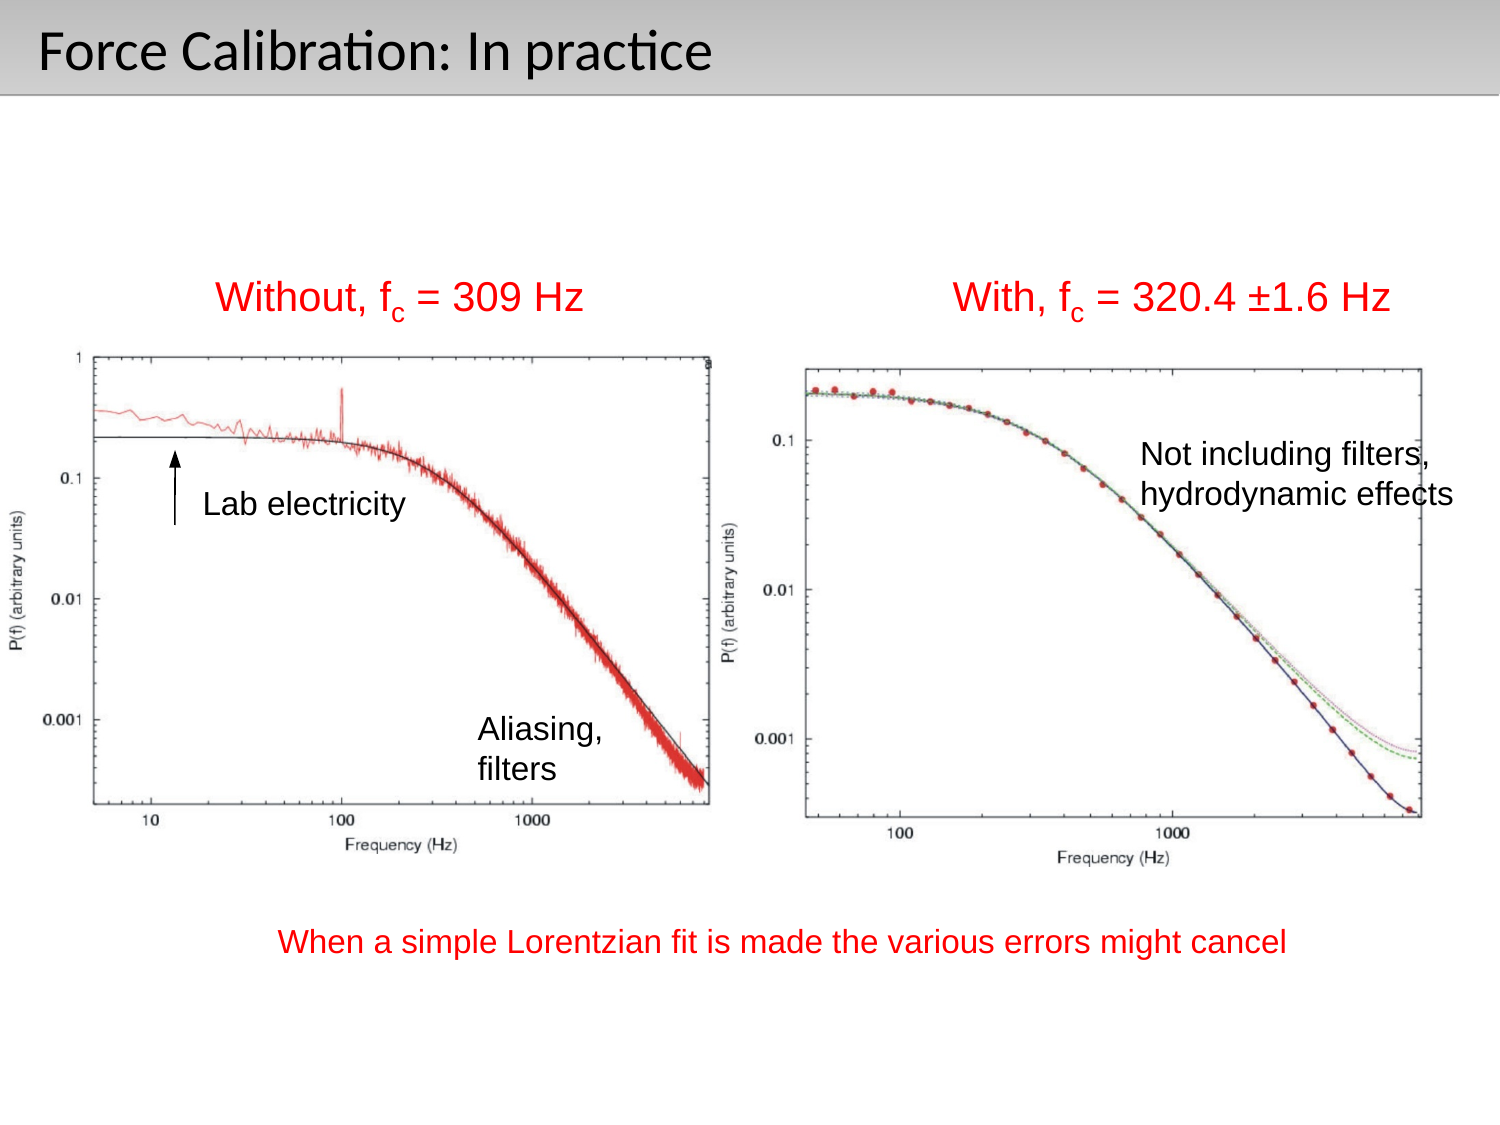

# Force Calibration: In practice
Without, fc = 309 Hz
With, fc = 320.4 ±1.6 Hz
Not including filters,
hydrodynamic effects
Lab electricity
Aliasing,
filters
When a simple Lorentzian fit is made the various errors might cancel